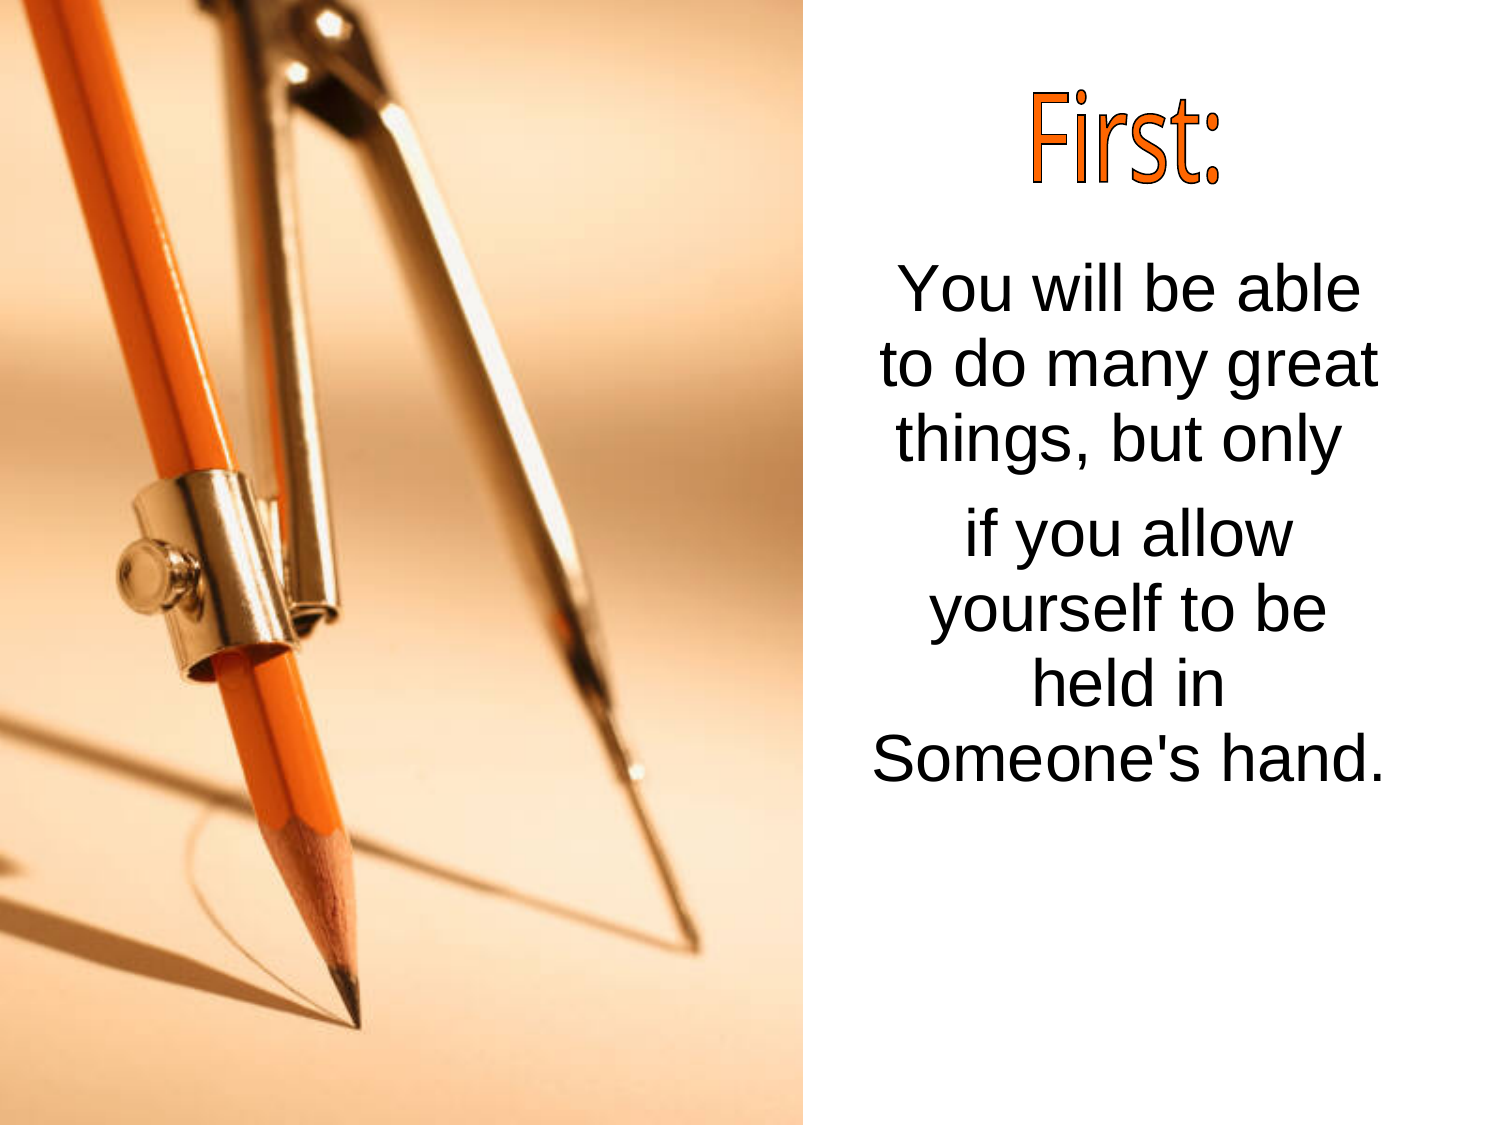

First:
You will be able to do many great things, but only
if you allow yourself to be held in Someone's hand.